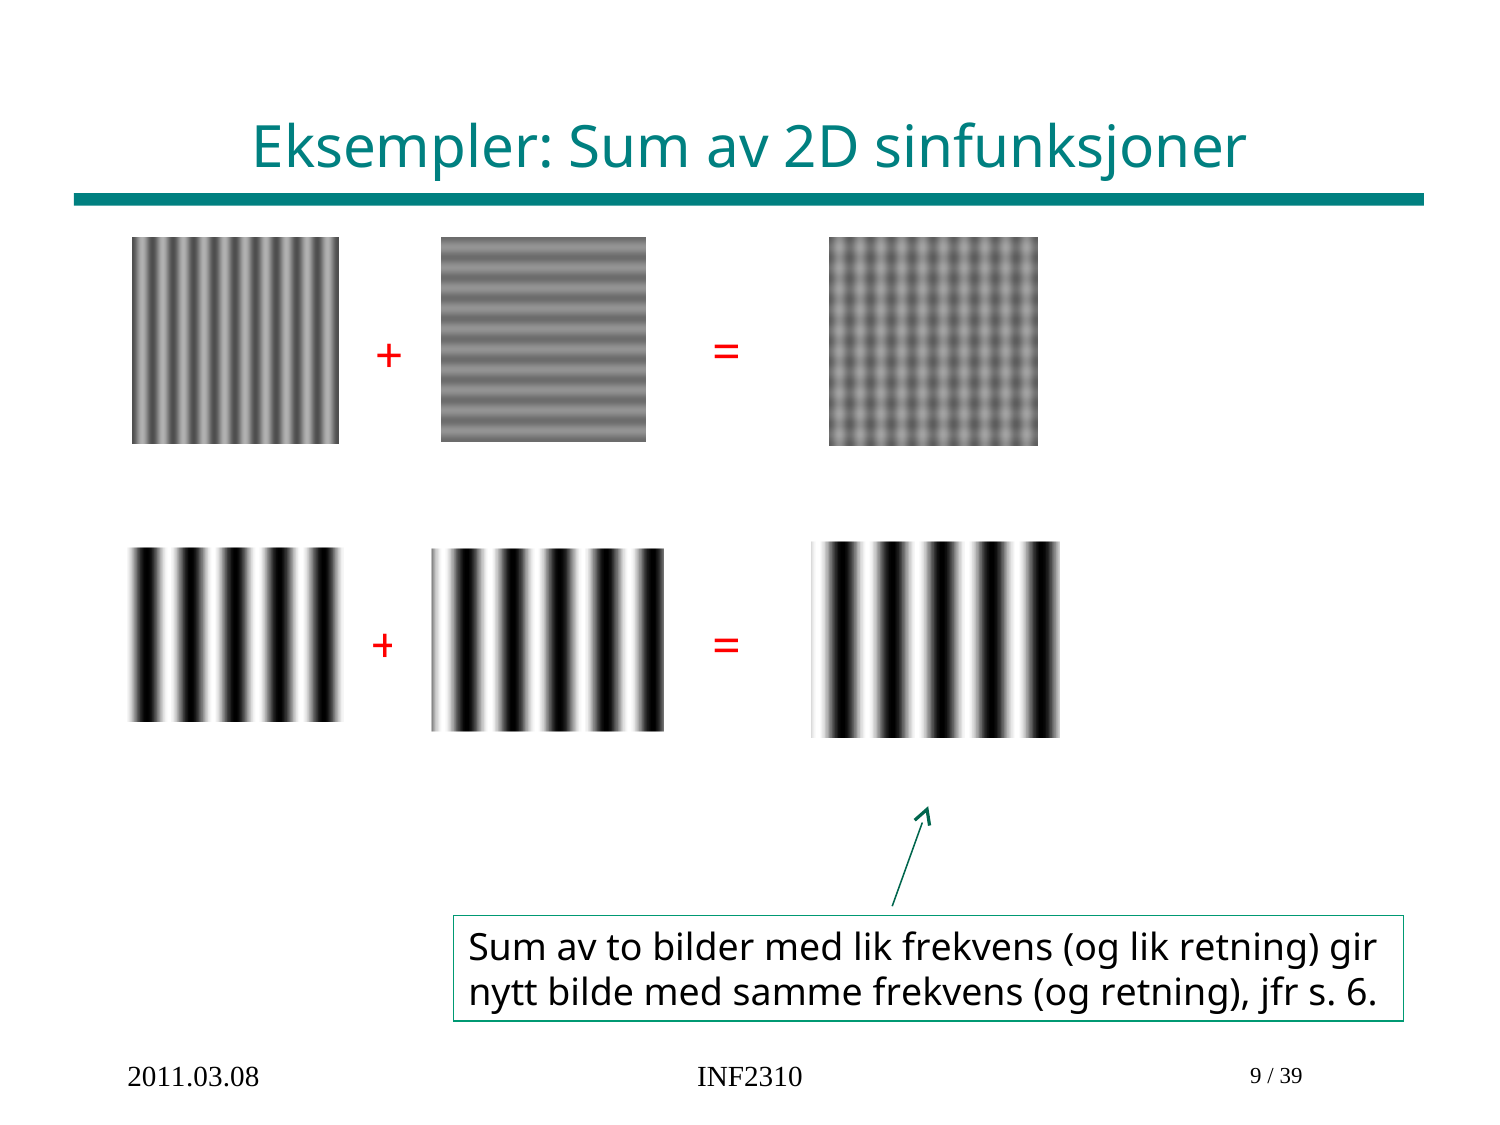

# Eksempler: Sum av 2D sinfunksjoner
=
+
+
=
Sum av to bilder med lik frekvens (og lik retning) gir
nytt bilde med samme frekvens (og retning), jfr s. 6.
2011.03.08XXX
INF2310